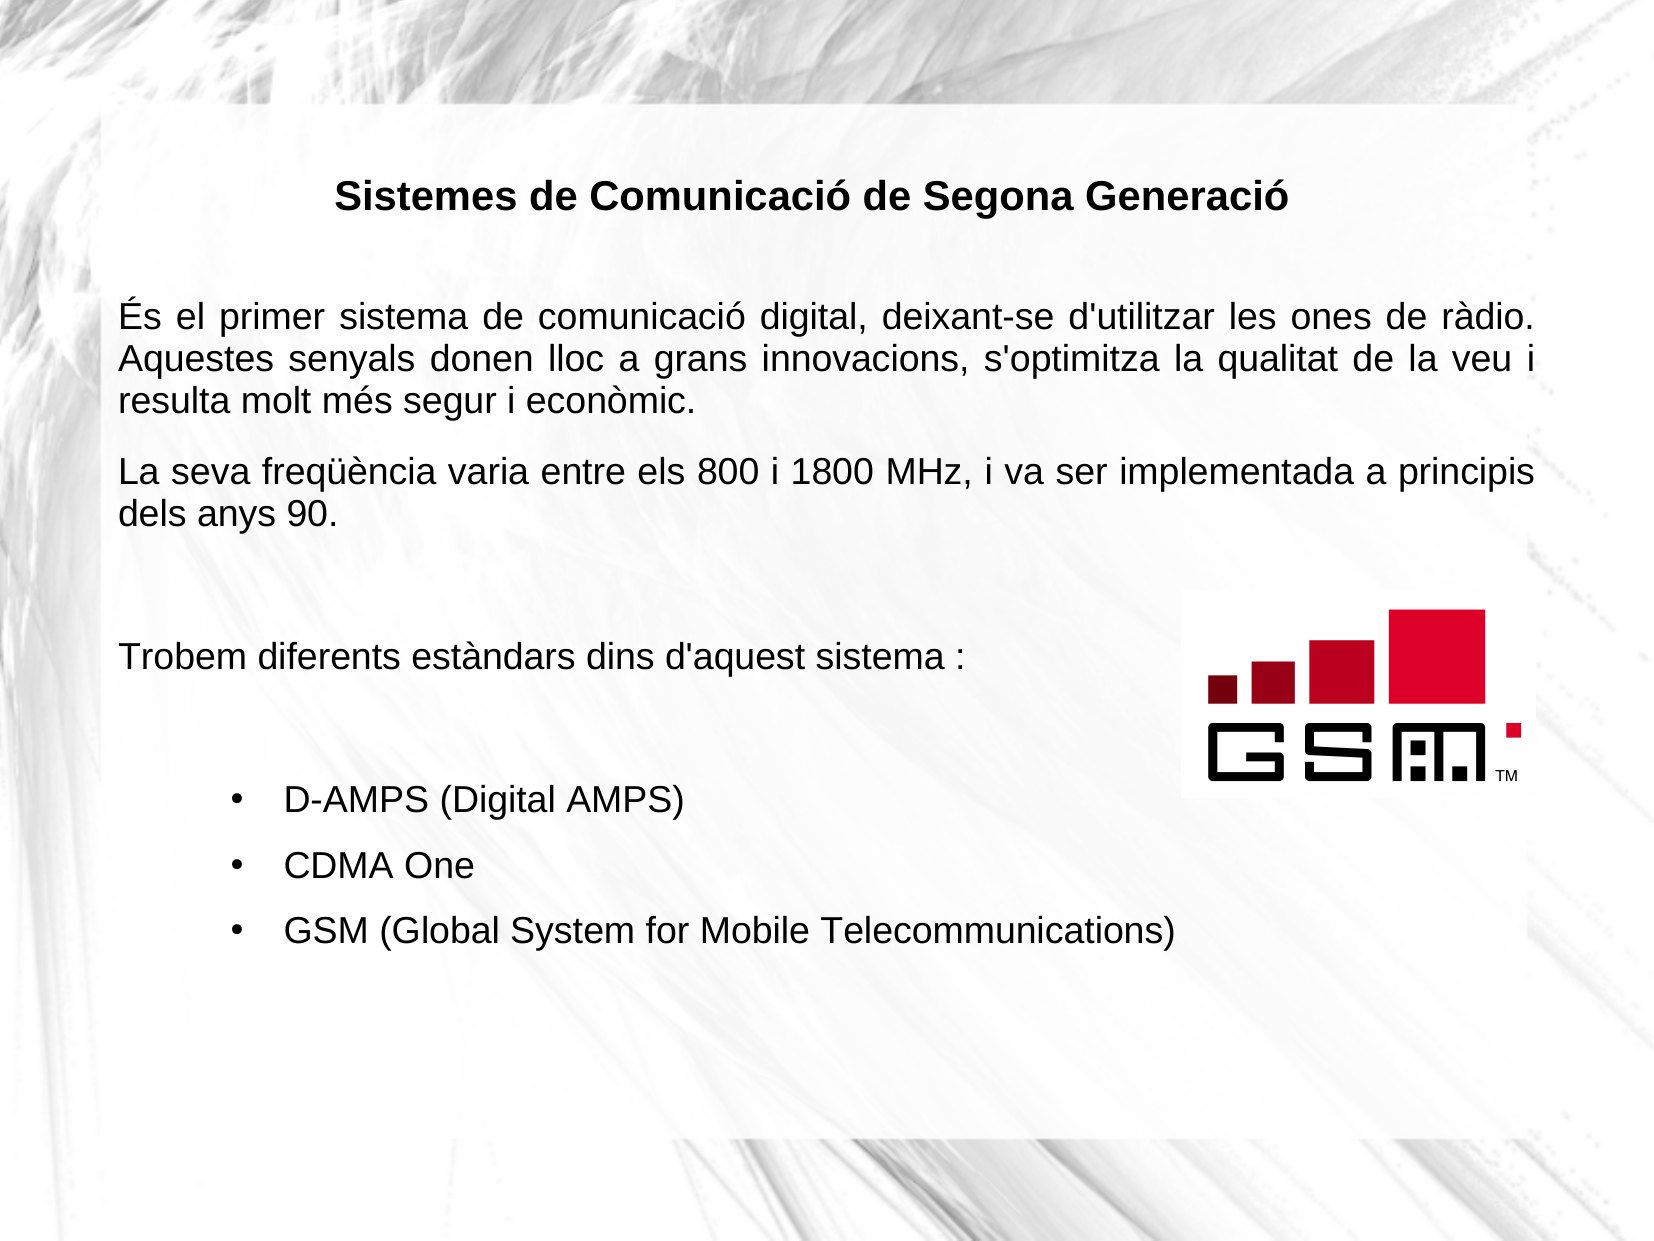

# Sistemes de Comunicació de Segona Generació
És el primer sistema de comunicació digital, deixant-se d'utilitzar les ones de ràdio. Aquestes senyals donen lloc a grans innovacions, s'optimitza la qualitat de la veu i resulta molt més segur i econòmic.
La seva freqüència varia entre els 800 i 1800 MHz, i va ser implementada a principis dels anys 90.
Trobem diferents estàndars dins d'aquest sistema :
D-AMPS (Digital AMPS)
CDMA One
GSM (Global System for Mobile Telecommunications)